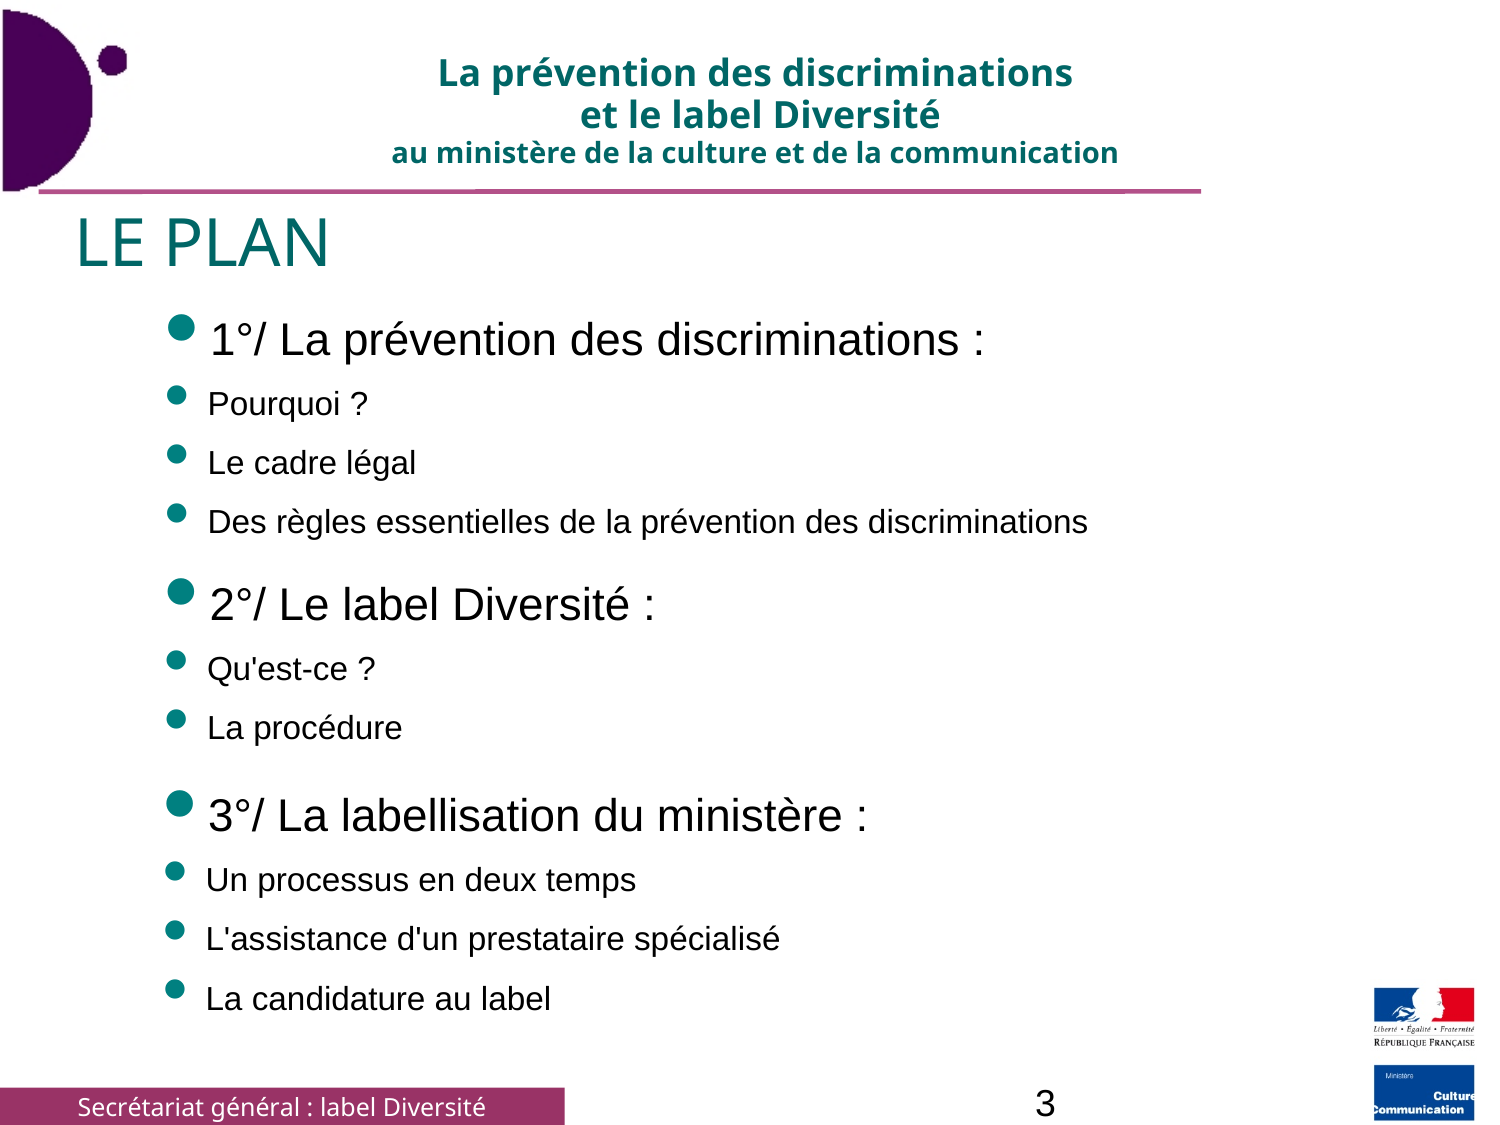

La prévention des discriminations
 et le label Diversité
au ministère de la culture et de la communication
LE PLAN
1°/ La prévention des discriminations :
Pourquoi ?
Le cadre légal
Des règles essentielles de la prévention des discriminations
2°/ Le label Diversité :
Qu'est-ce ?
La procédure
3°/ La labellisation du ministère :
Un processus en deux temps
L'assistance d'un prestataire spécialisé
La candidature au label